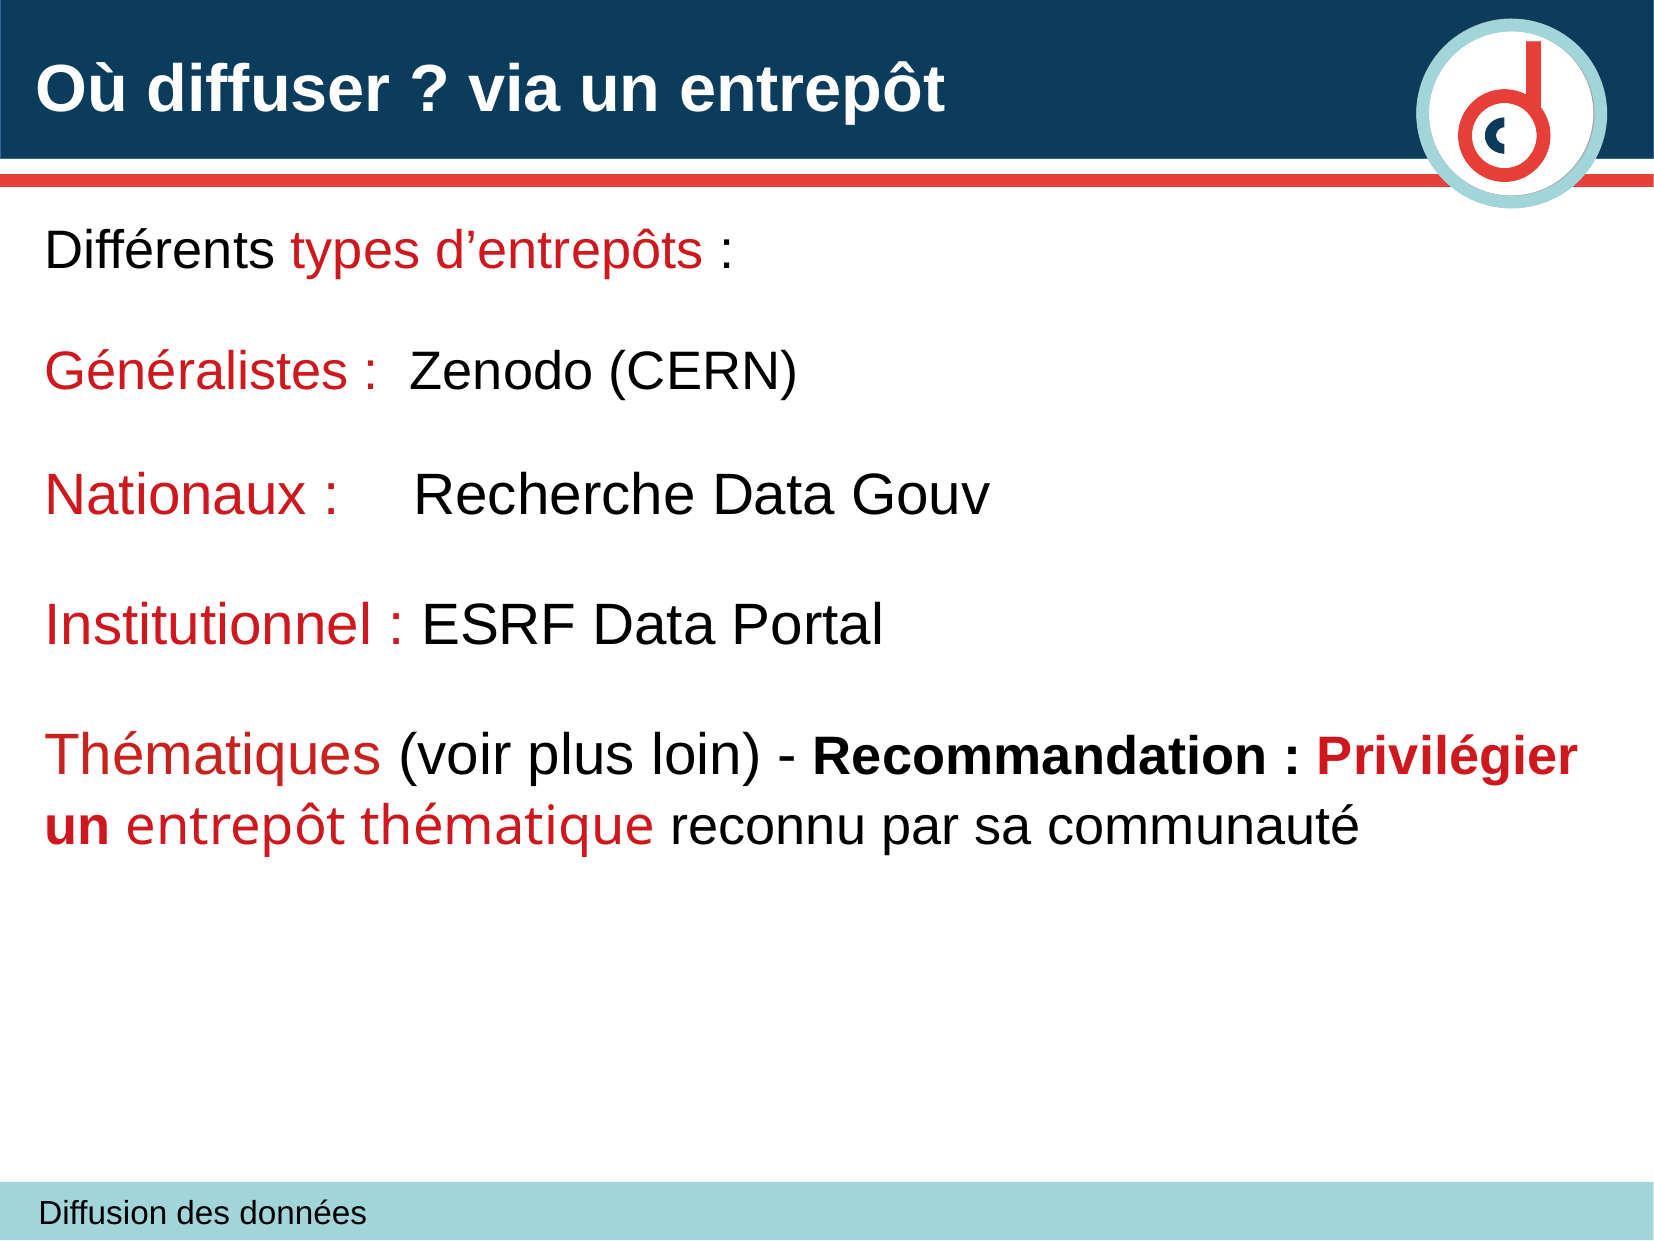

# Où diffuser ? via un entrepôt
Différents types d’entrepôts :
Généralistes : Zenodo (CERN)
Nationaux : 	Recherche Data Gouv
Institutionnel : ESRF Data Portal
Thématiques (voir plus loin) - Recommandation : Privilégier un entrepôt thématique reconnu par sa communauté
Diffusion des données